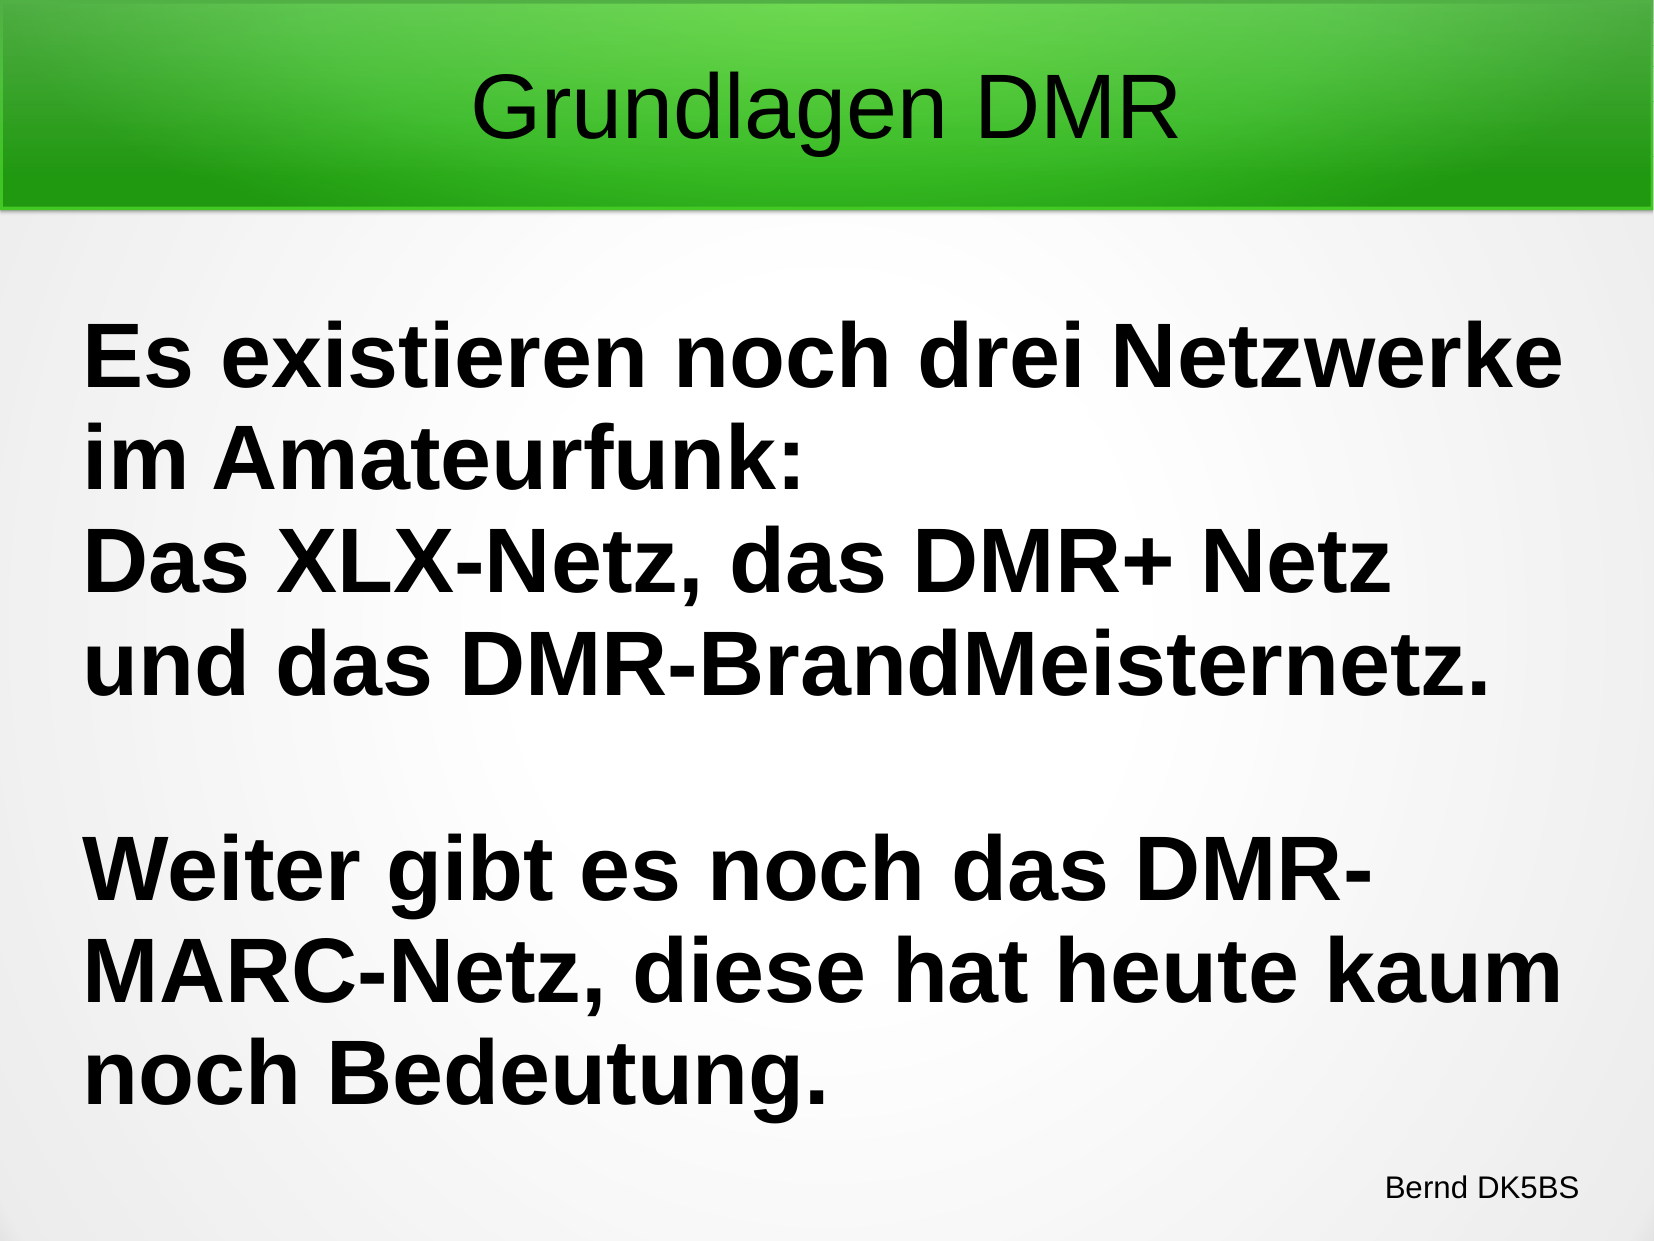

# Grundlagen DMR
Es existieren noch drei Netzwerke im Amateurfunk:
Das XLX-Netz, das DMR+ Netz und das DMR-BrandMeisternetz.
Weiter gibt es noch das DMR-MARC-Netz, diese hat heute kaum noch Bedeutung.
Bernd DK5BS